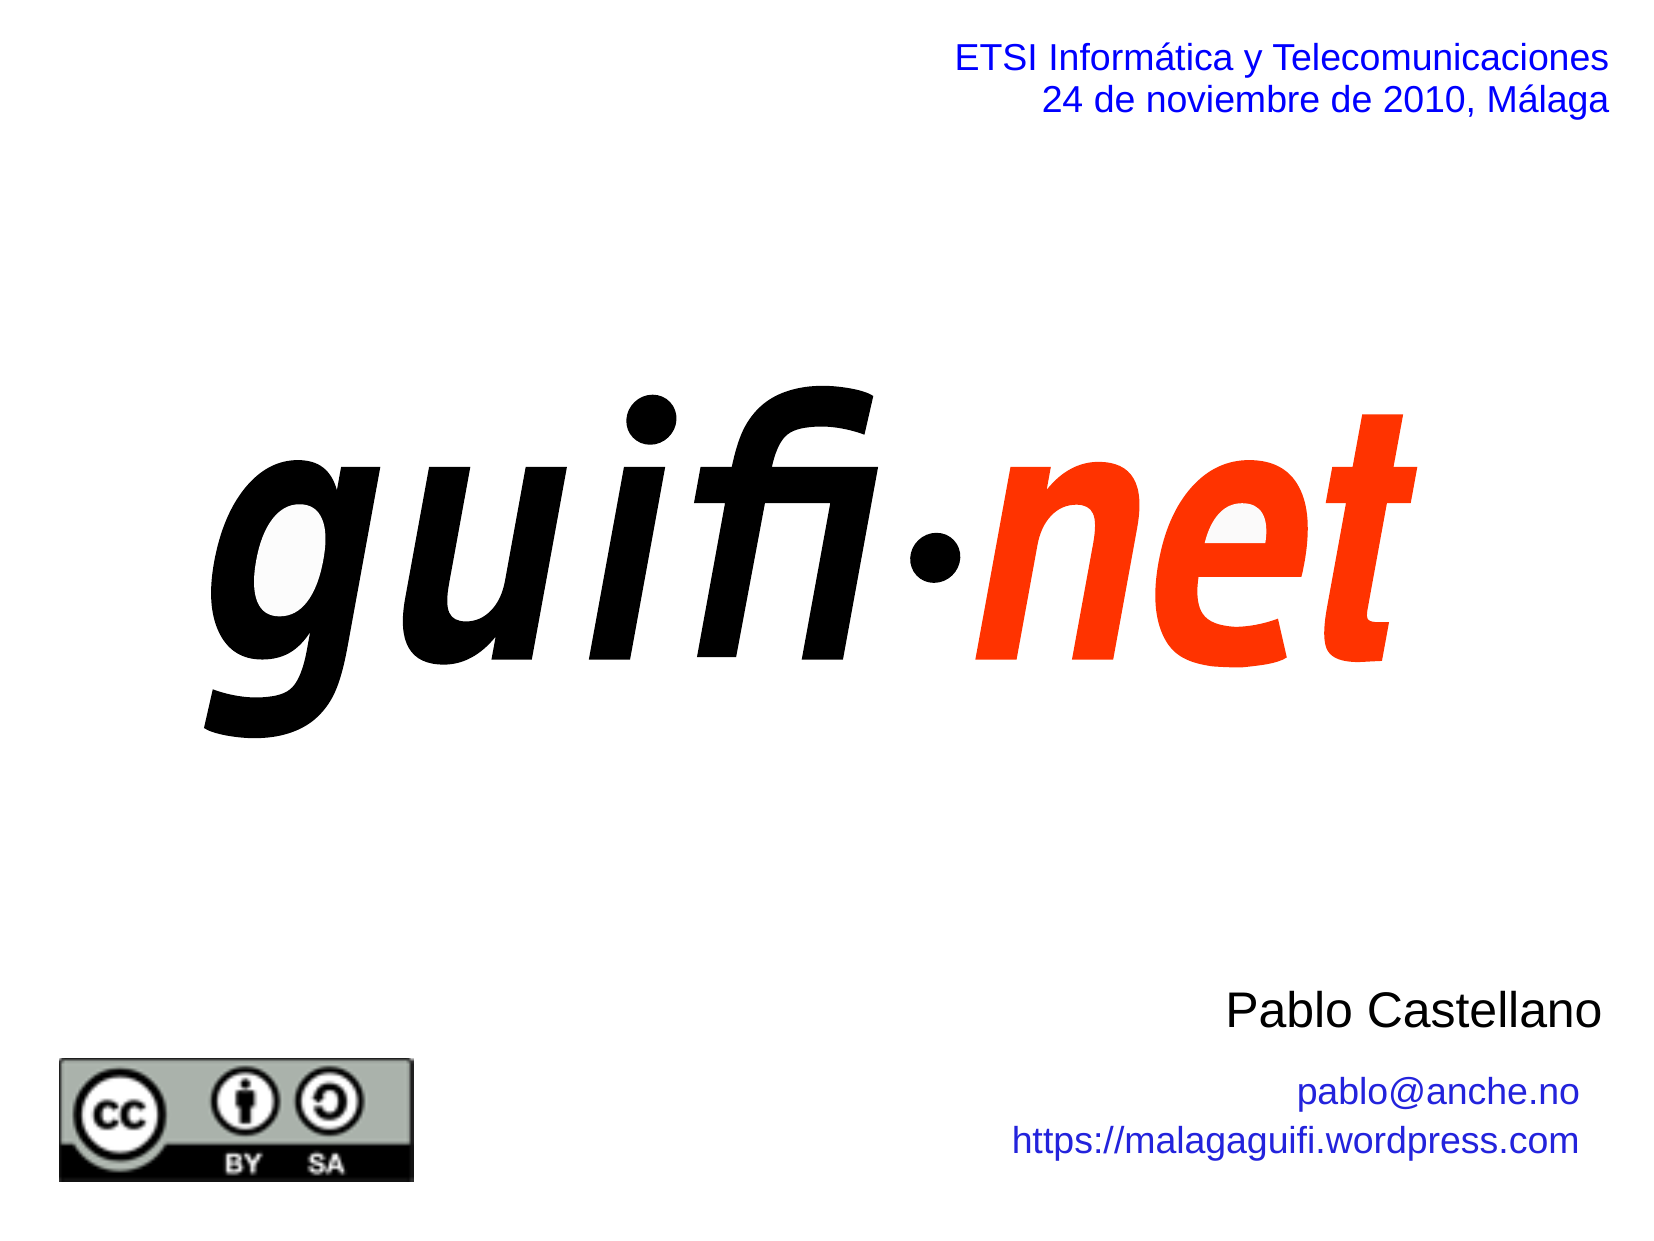

ETSI Informática y Telecomunicaciones
24 de noviembre de 2010, Málaga
Pablo Castellano
pablo@anche.no
https://malagaguifi.wordpress.com